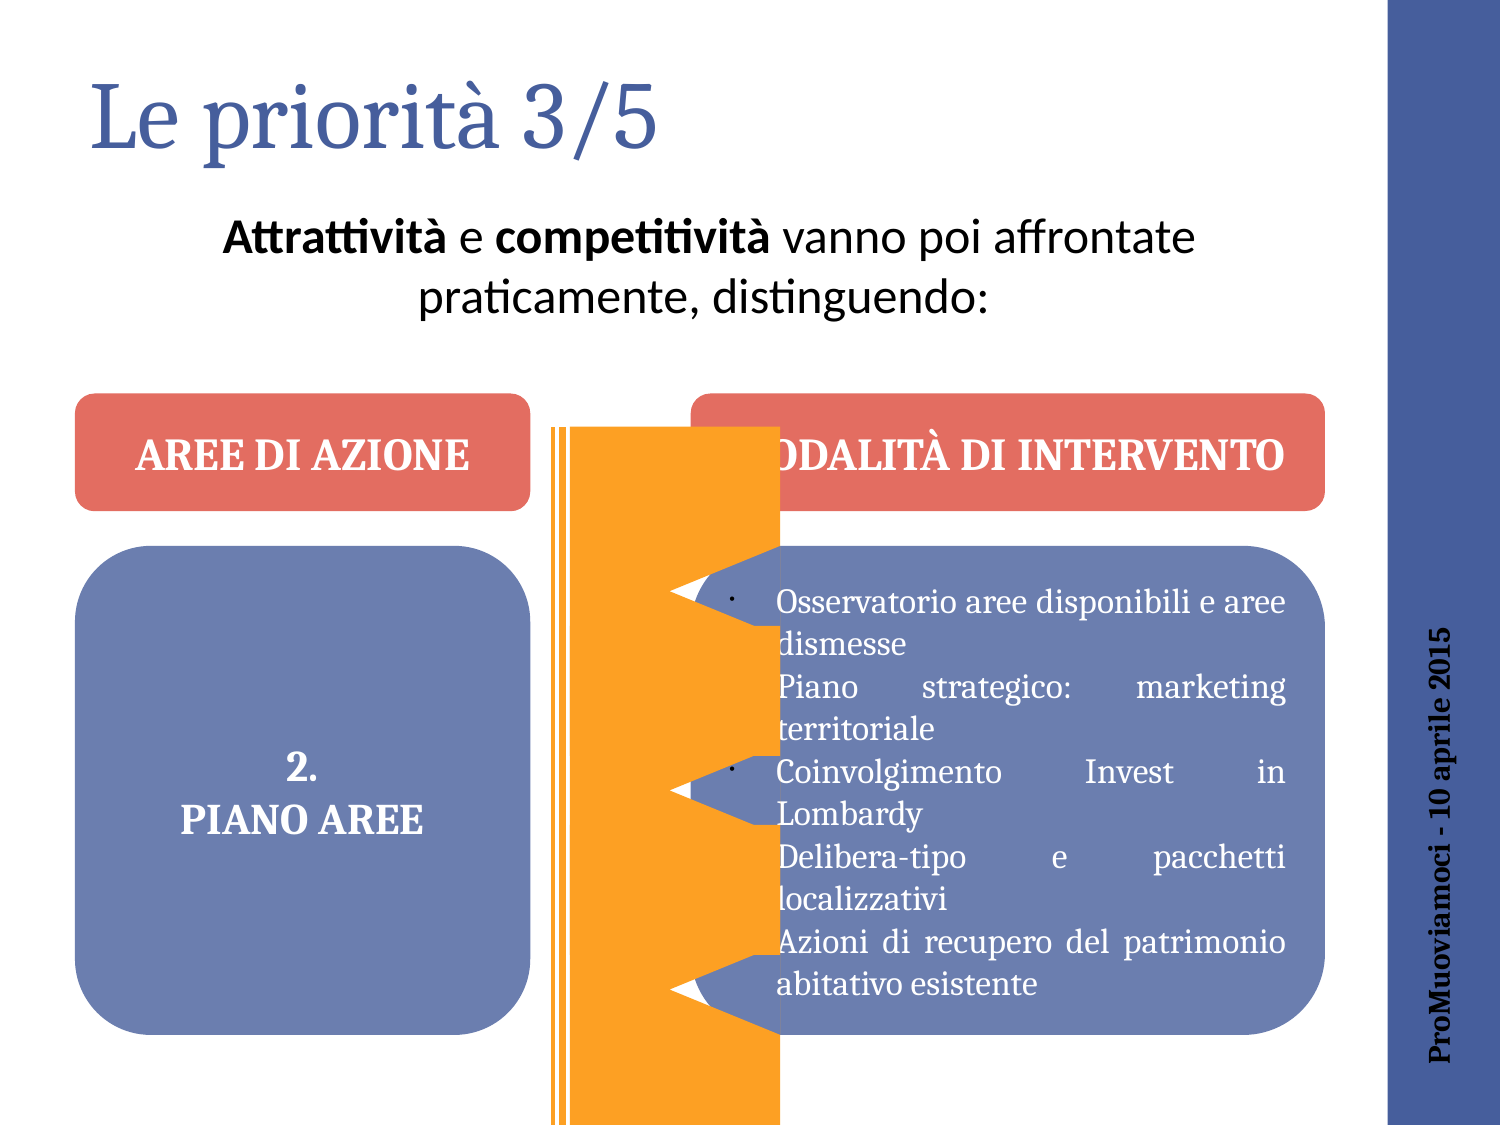

# Le priorità 3/5
Attrattività e competitività vanno poi affrontate praticamente, distinguendo:
AREE DI AZIONE
MODALITÀ DI INTERVENTO
2.
PIANO AREE
Osservatorio aree disponibili e aree dismesse
Piano strategico: marketing territoriale
Coinvolgimento Invest in Lombardy
Delibera-tipo e pacchetti localizzativi
Azioni di recupero del patrimonio abitativo esistente